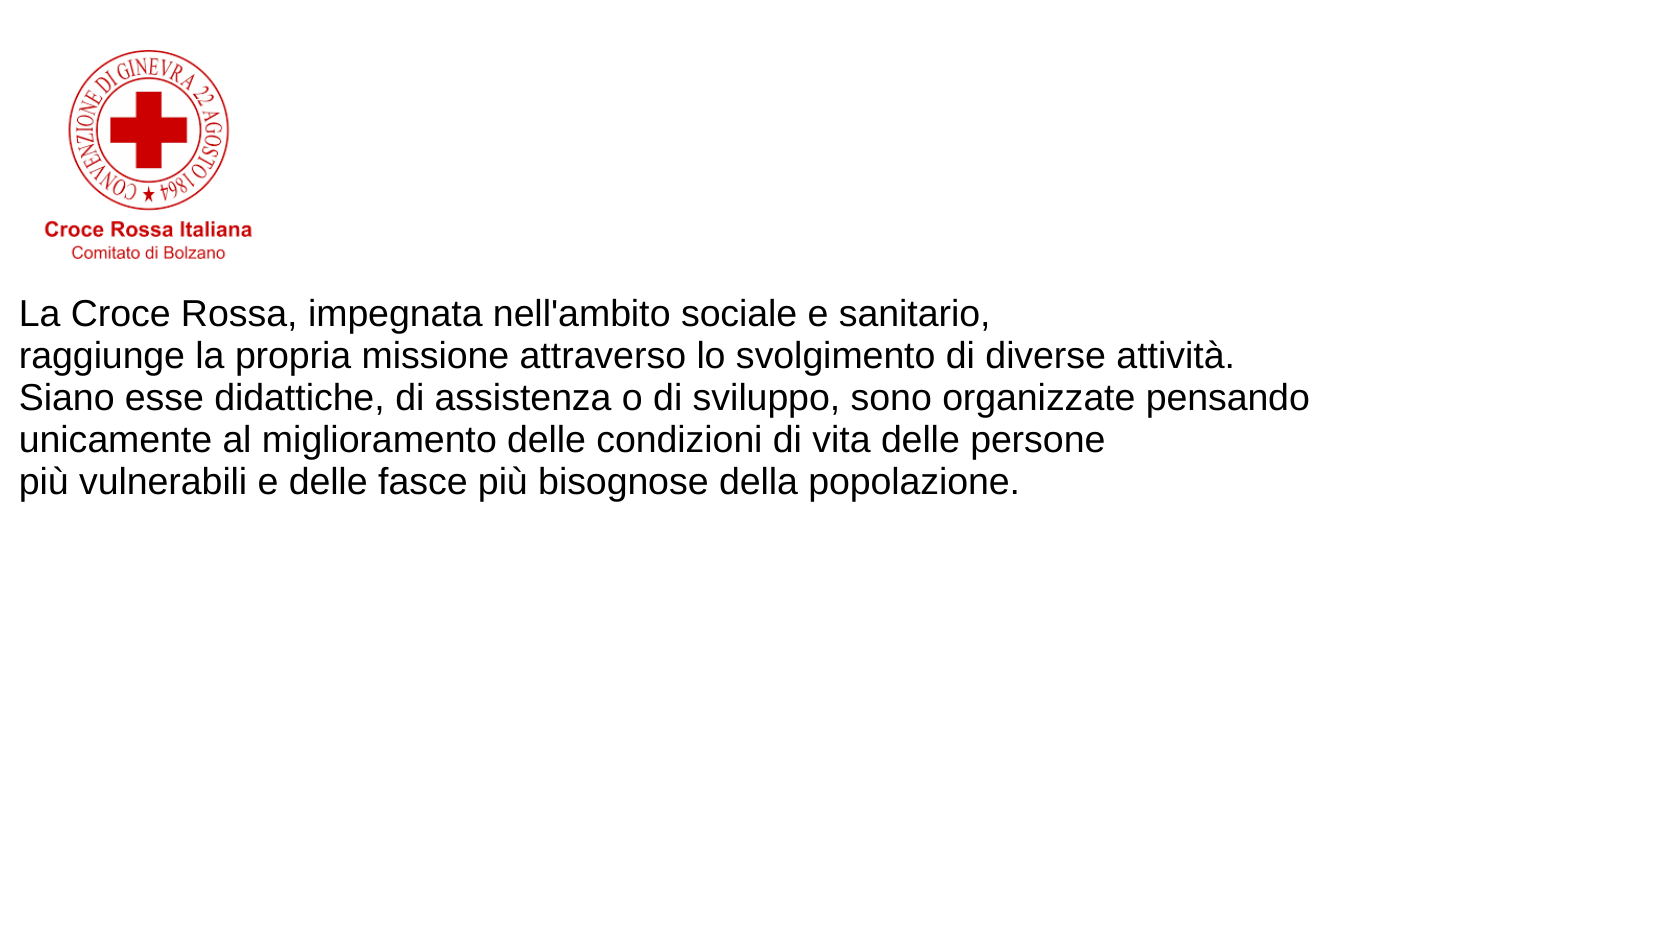

La Croce Rossa, impegnata nell'ambito sociale e sanitario,
raggiunge la propria missione attraverso lo svolgimento di diverse attività.
Siano esse didattiche, di assistenza o di sviluppo, sono organizzate pensando
unicamente al miglioramento delle condizioni di vita delle persone
più vulnerabili e delle fasce più bisognose della popolazione.